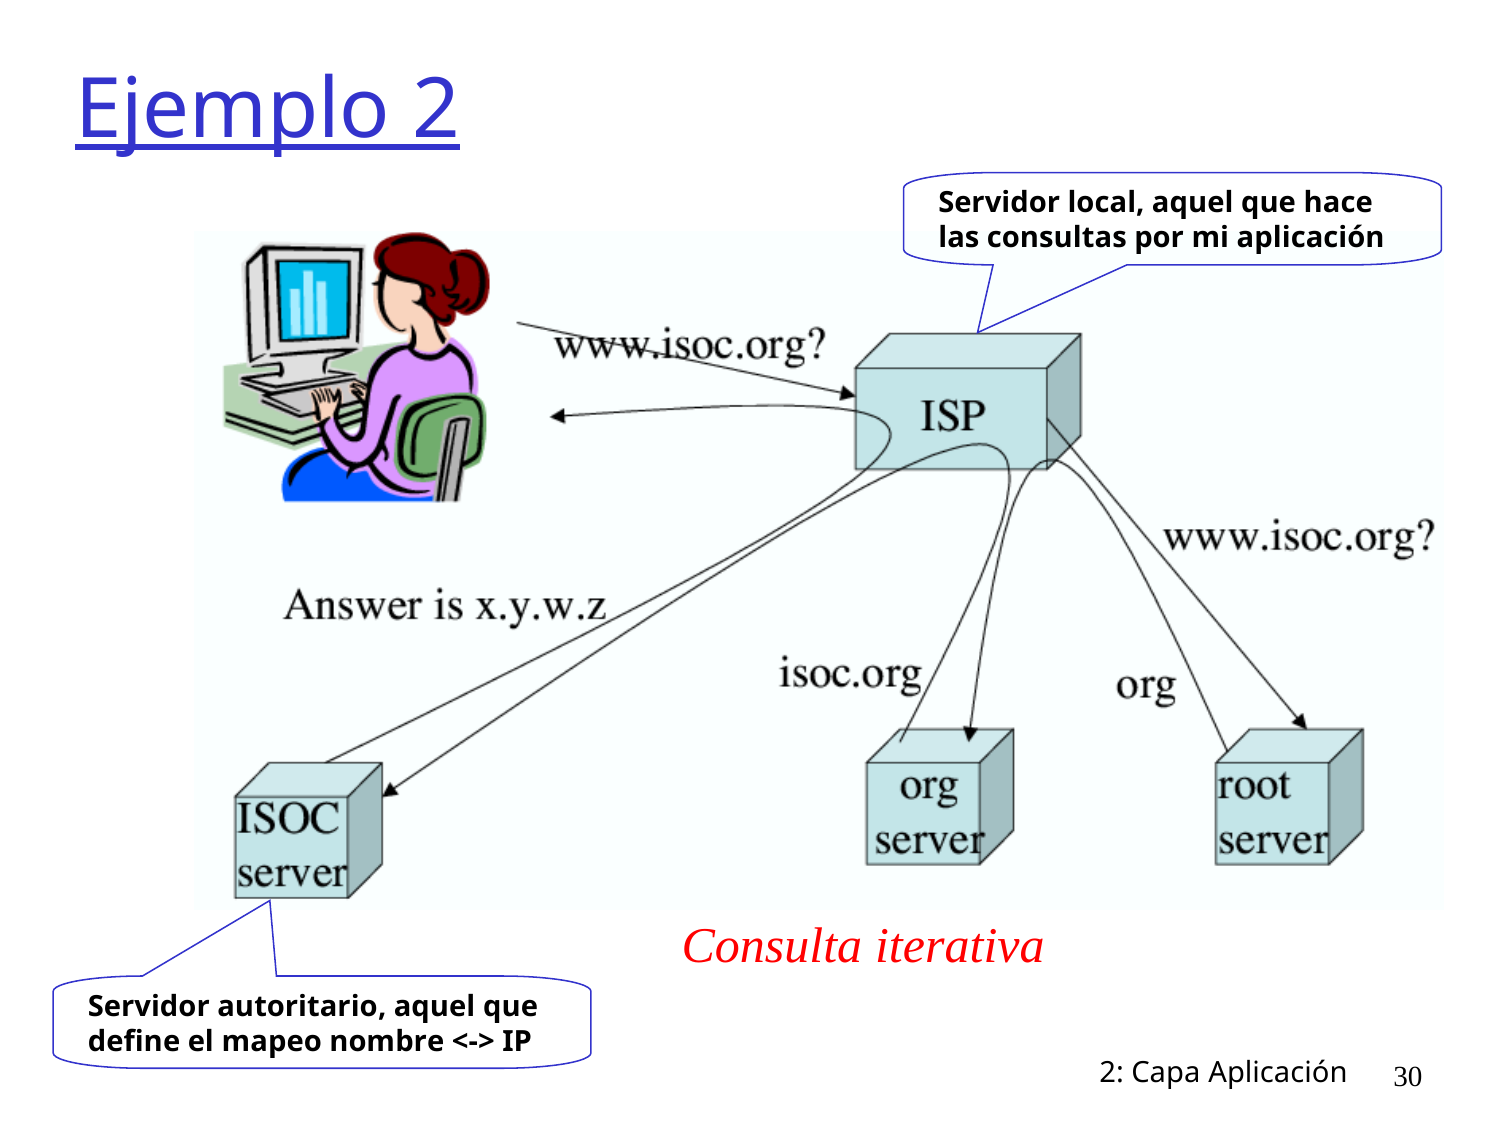

# Ejemplo 2
Servidor local, aquel que hace las consultas por mi aplicación
Consulta iterativa
Servidor autoritario, aquel que define el mapeo nombre <-> IP